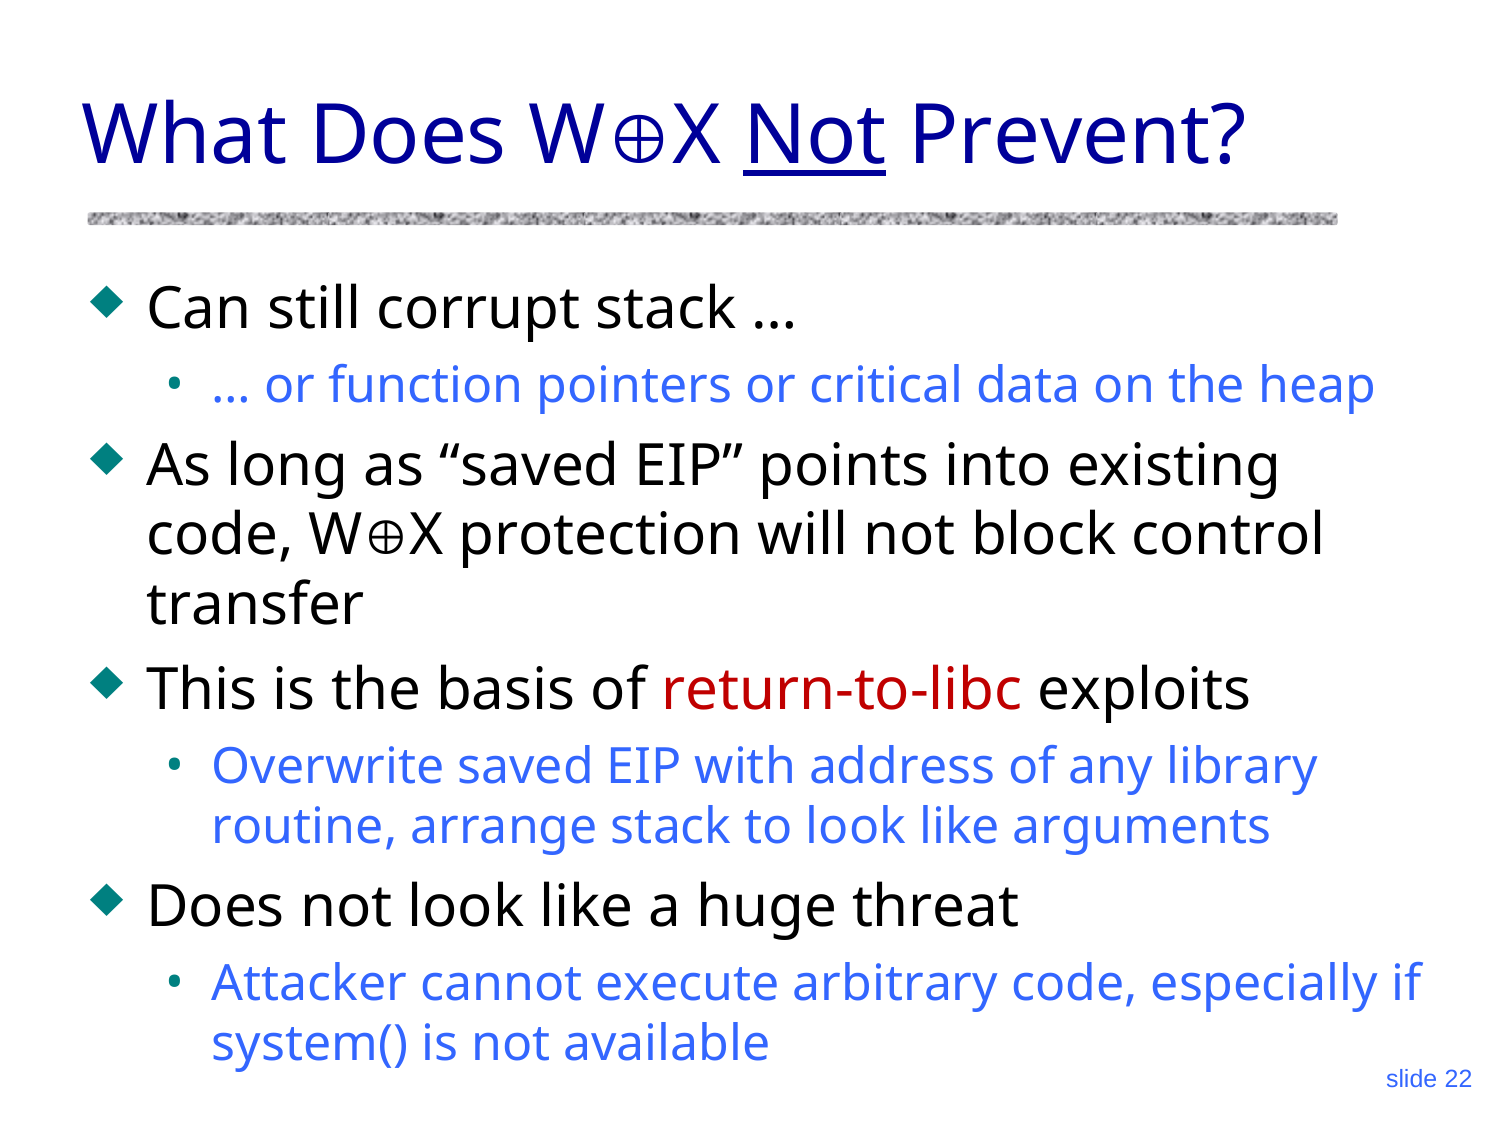

# What Does WX Not Prevent?
Can still corrupt stack …
… or function pointers or critical data on the heap
As long as “saved EIP” points into existing code, WX protection will not block control transfer
This is the basis of return-to-libc exploits
Overwrite saved EIP with address of any library routine, arrange stack to look like arguments
Does not look like a huge threat
Attacker cannot execute arbitrary code, especially if system() is not available
slide